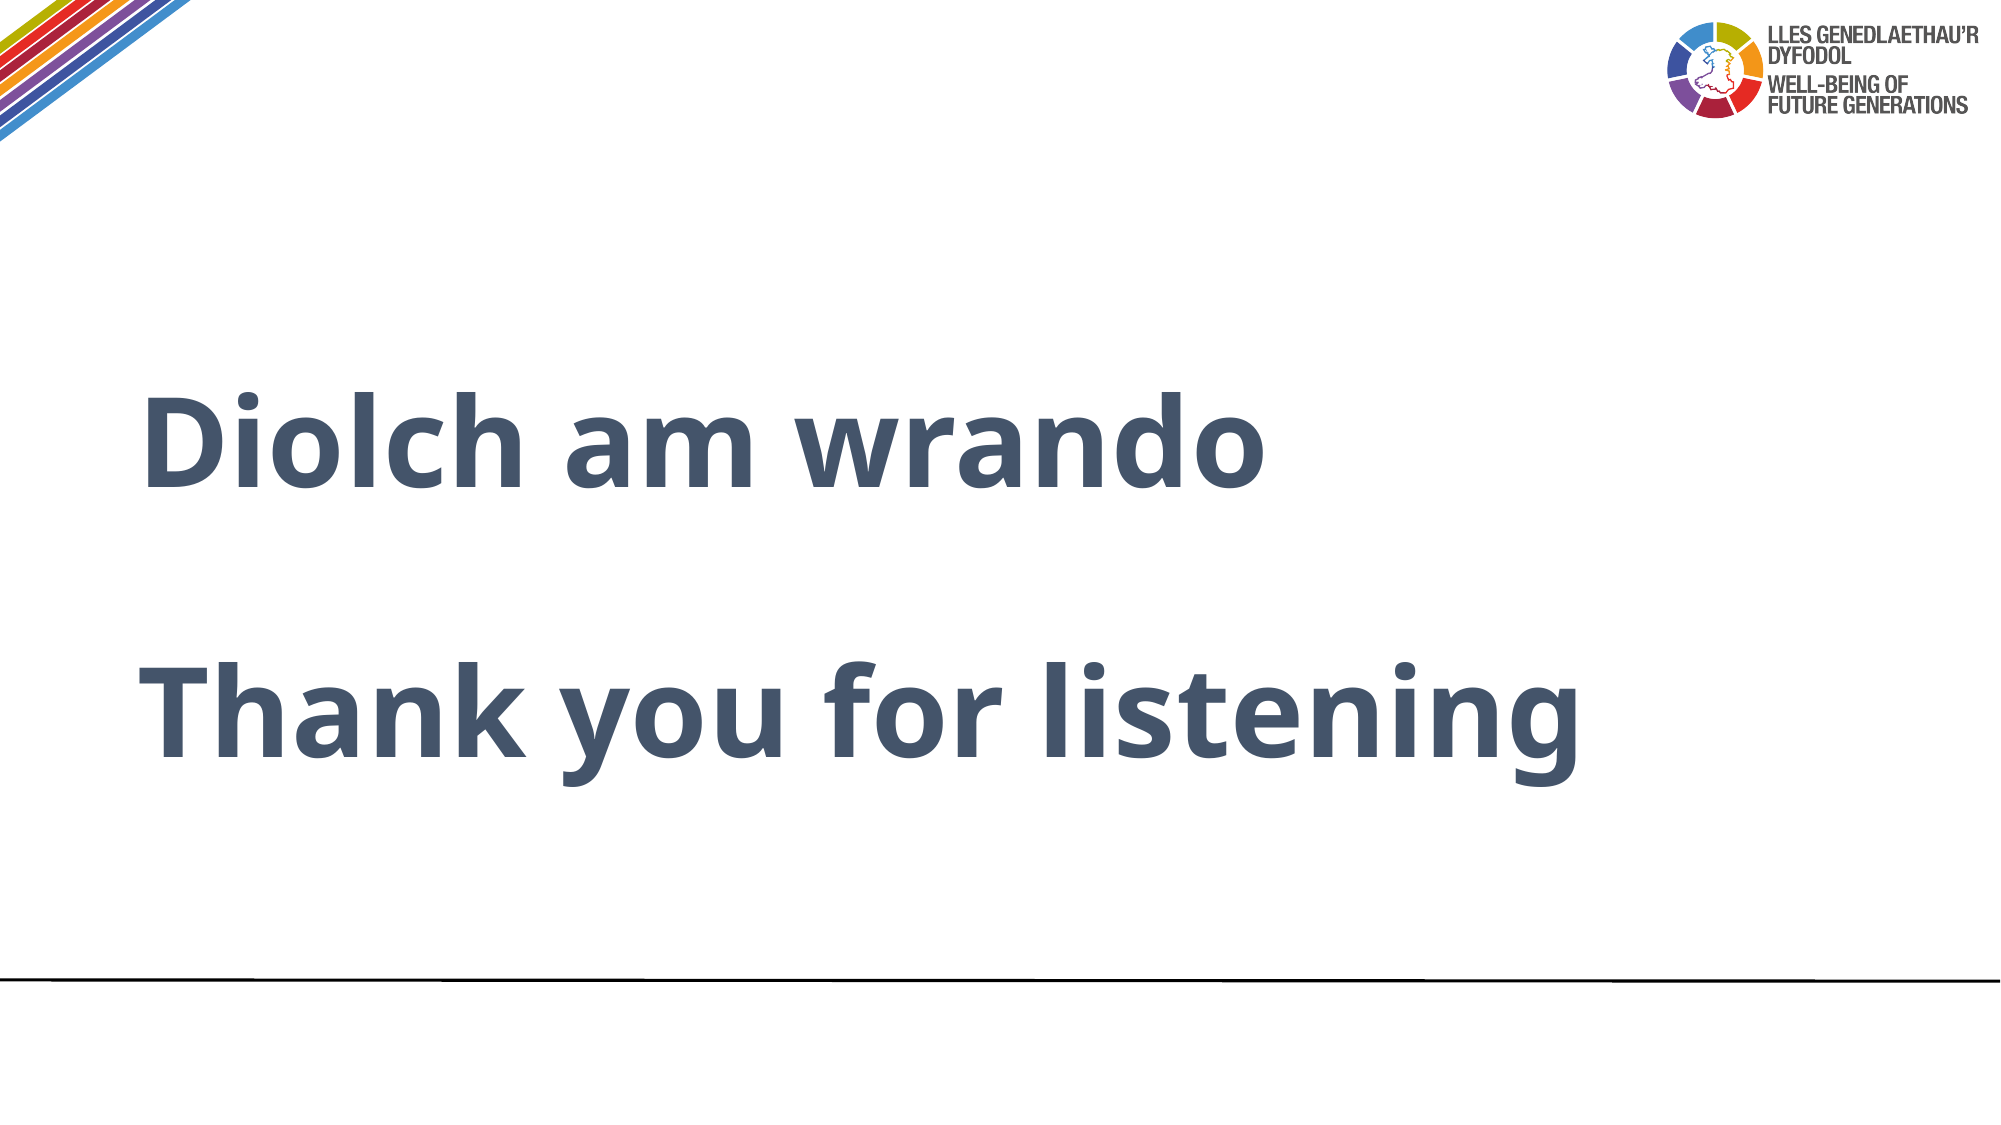

# Diolch am wrando Thank you for listening